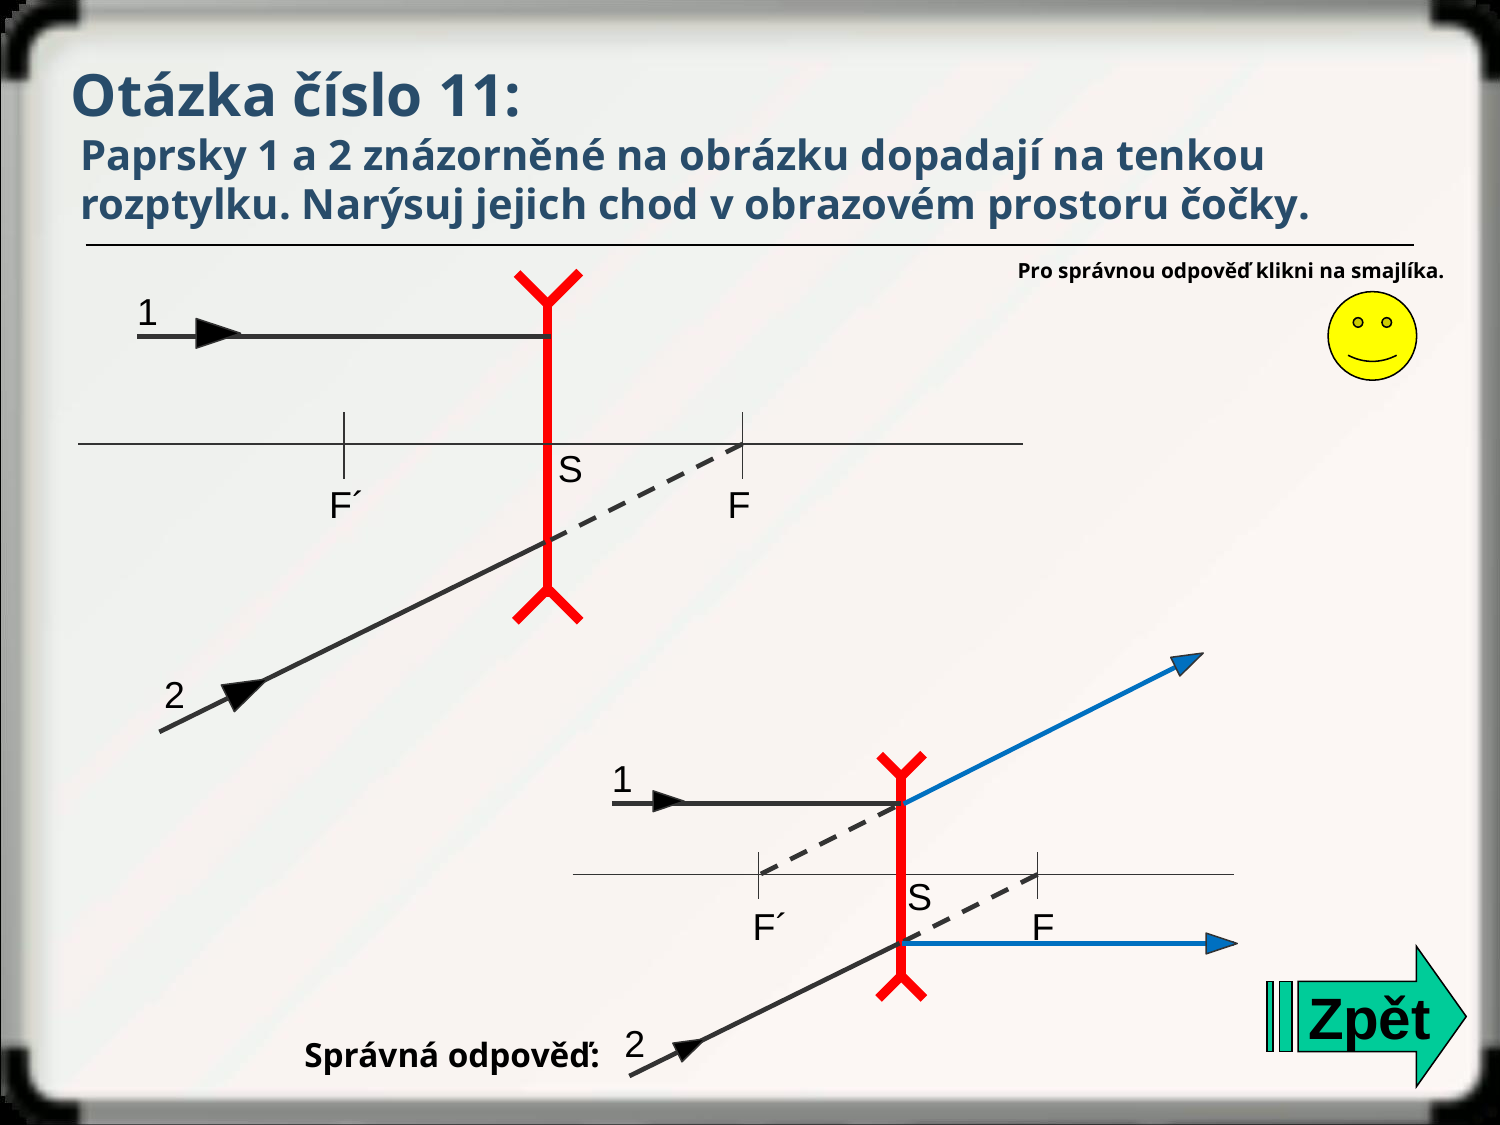

Otázka číslo 11:
Paprsky 1 a 2 znázorněné na obrázku dopadají na tenkou rozptylku. Narýsuj jejich chod v obrazovém prostoru čočky.
Pro správnou odpověď klikni na smajlíka.
F´
F
1
2
S
1
S
F´
F
2
Zpět
Správná odpověď: